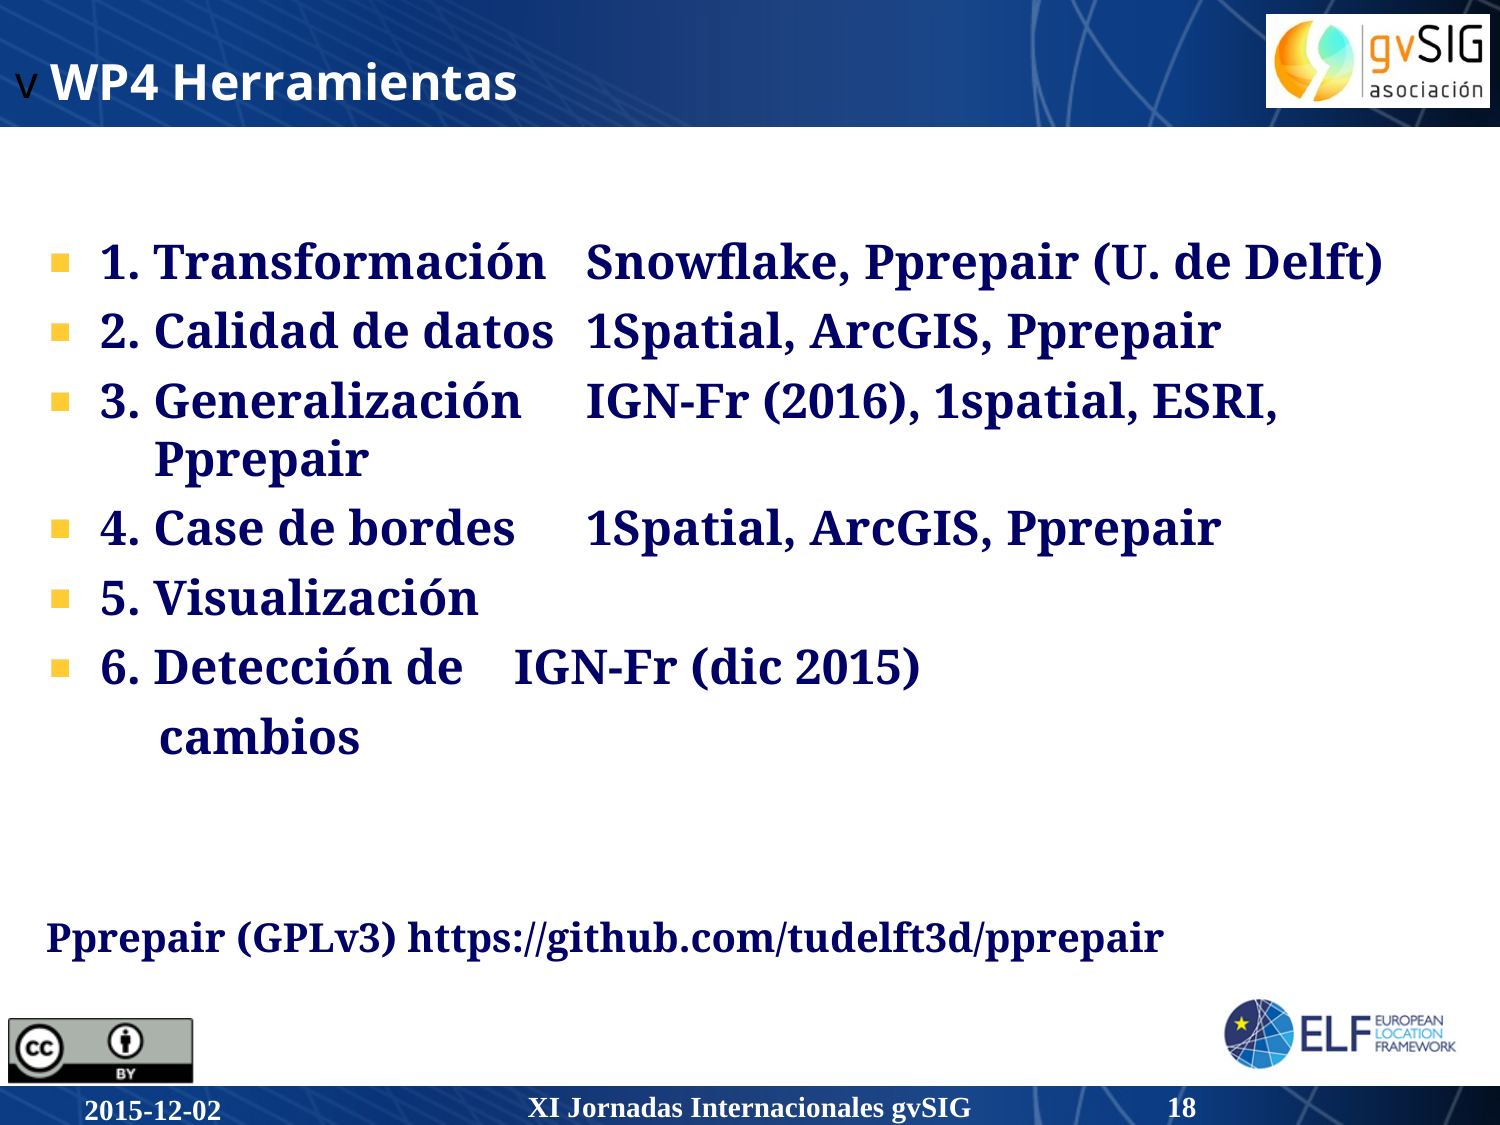

# WP4 Herramientas
1. Transformación		Snowflake, Pprepair (U. de Delft)
2. Calidad de datos	1Spatial, ArcGIS, Pprepair
3. Generalización		IGN-Fr (2016), 1spatial, ESRI, Pprepair
4. Case de bordes		1Spatial, ArcGIS, Pprepair
5. Visualización
6. Detección de 		IGN-Fr (dic 2015)
 cambios
Pprepair (GPLv3) https://github.com/tudelft3d/pprepair